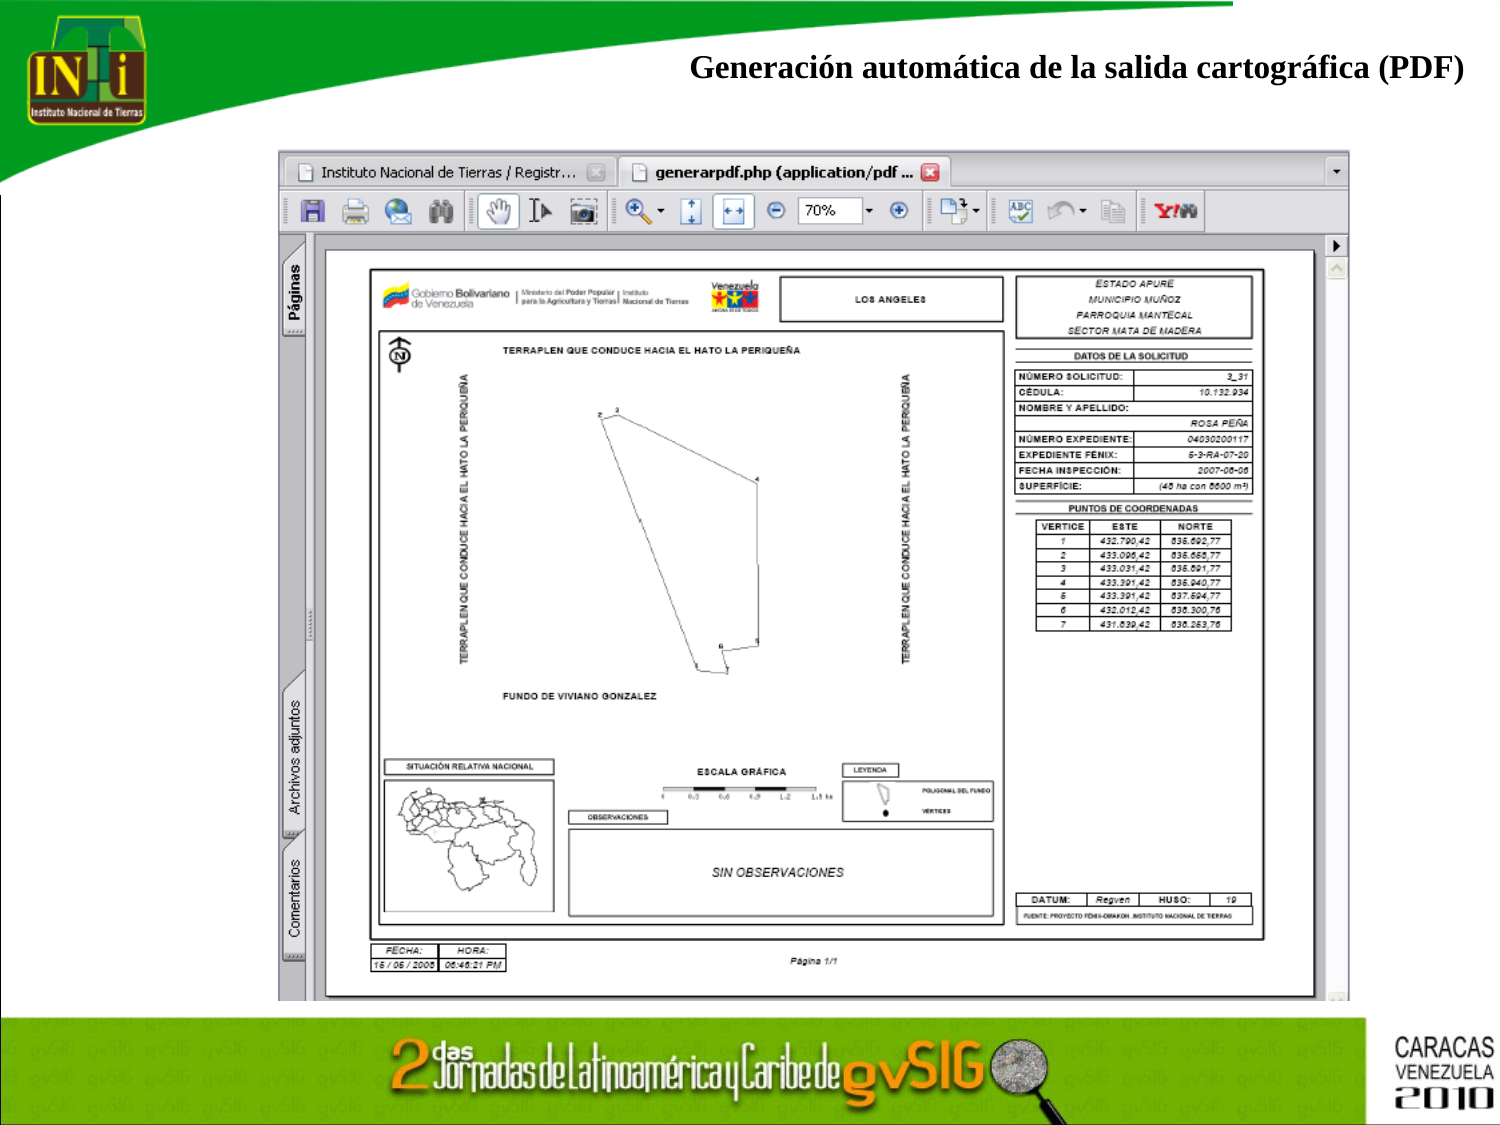

Generación automática de la salida cartográfica (PDF)